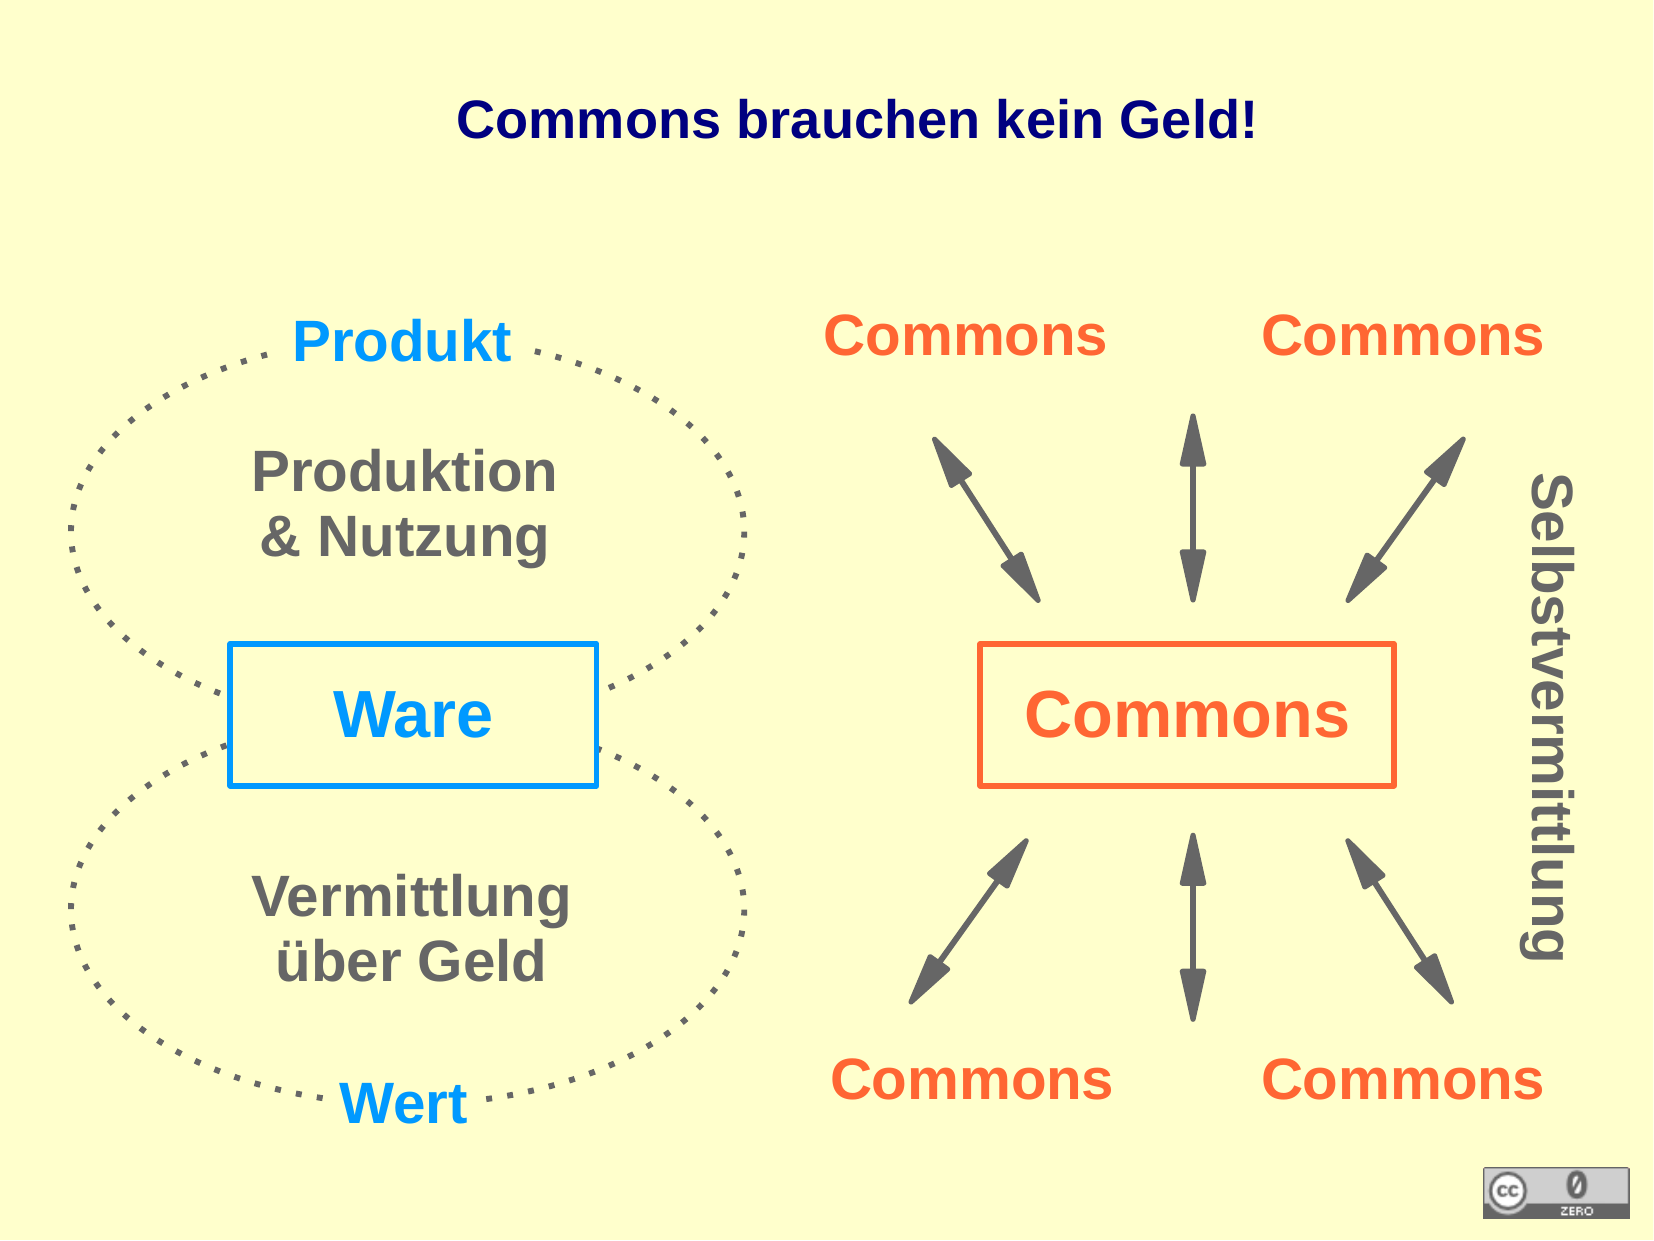

# Commons brauchen kein Geld!
Commons
Commons
Produkt
Produktion
& Nutzung
Ware
Commons
Selbstvermittlung
Vermittlung
über Geld
Commons
Commons
Wert